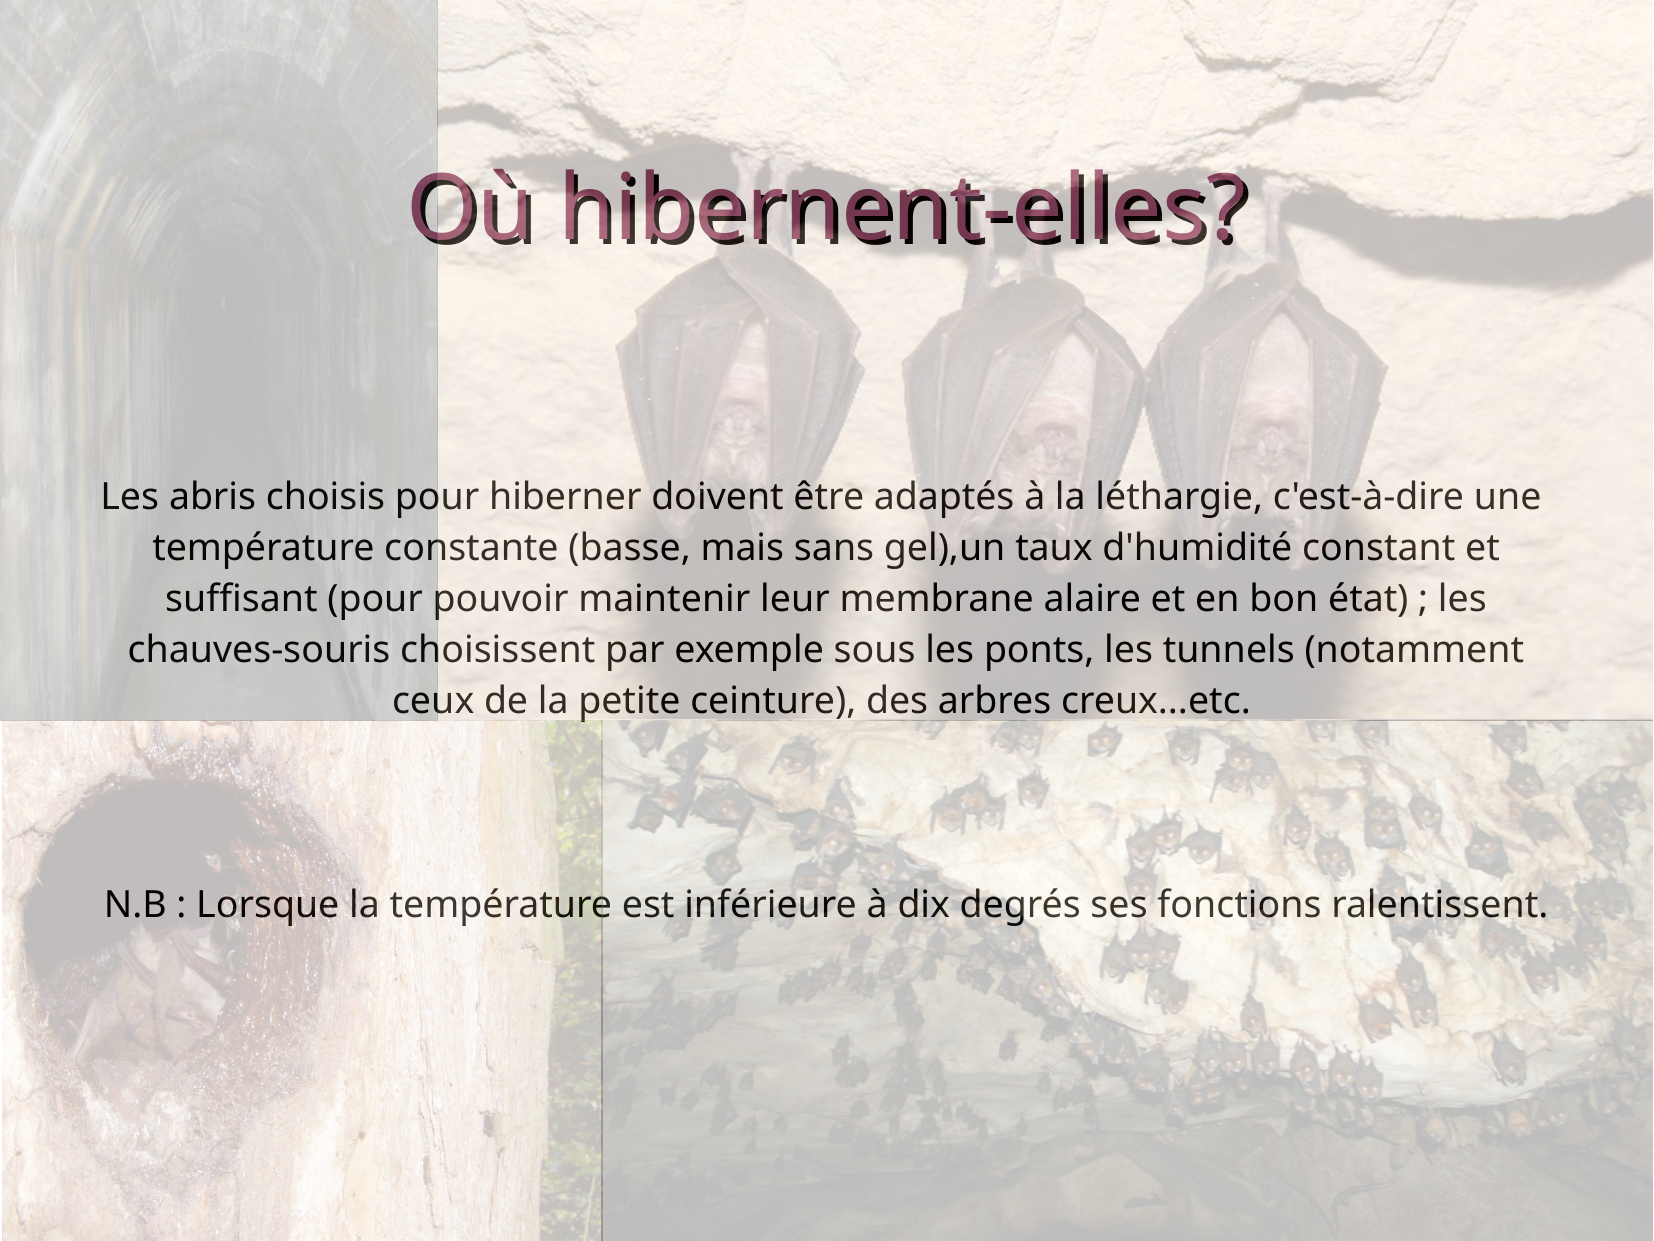

# Où hibernent-elles?
Les abris choisis pour hiberner doivent être adaptés à la léthargie, c'est-à-dire une température constante (basse, mais sans gel),un taux d'humidité constant et suffisant (pour pouvoir maintenir leur membrane alaire et en bon état) ; les chauves-souris choisissent par exemple sous les ponts, les tunnels (notamment ceux de la petite ceinture), des arbres creux...etc.
N.B : Lorsque la température est inférieure à dix degrés ses fonctions ralentissent.